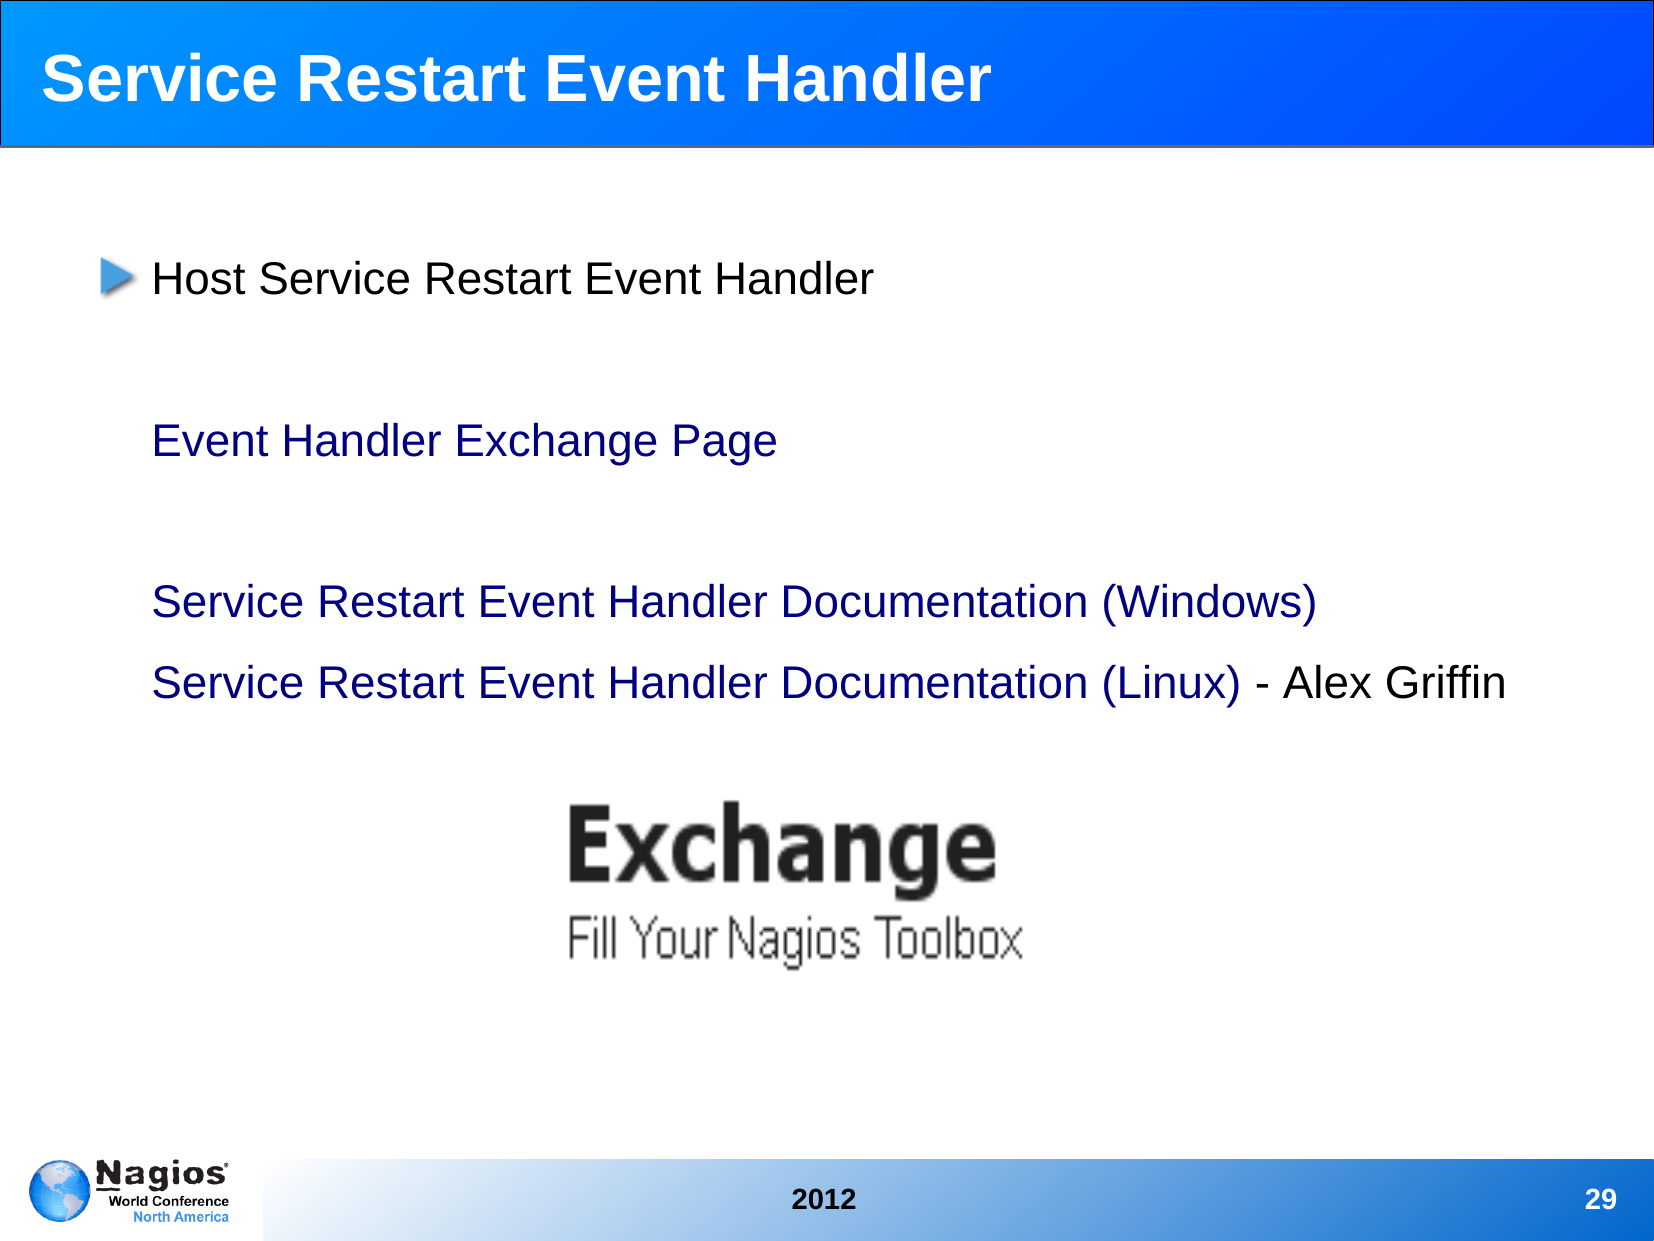

# Service Restart Event Handler
Host Service Restart Event Handler
Event Handler Exchange Page
Service Restart Event Handler Documentation (Windows)
Service Restart Event Handler Documentation (Linux) - Alex Griffin
2011
29